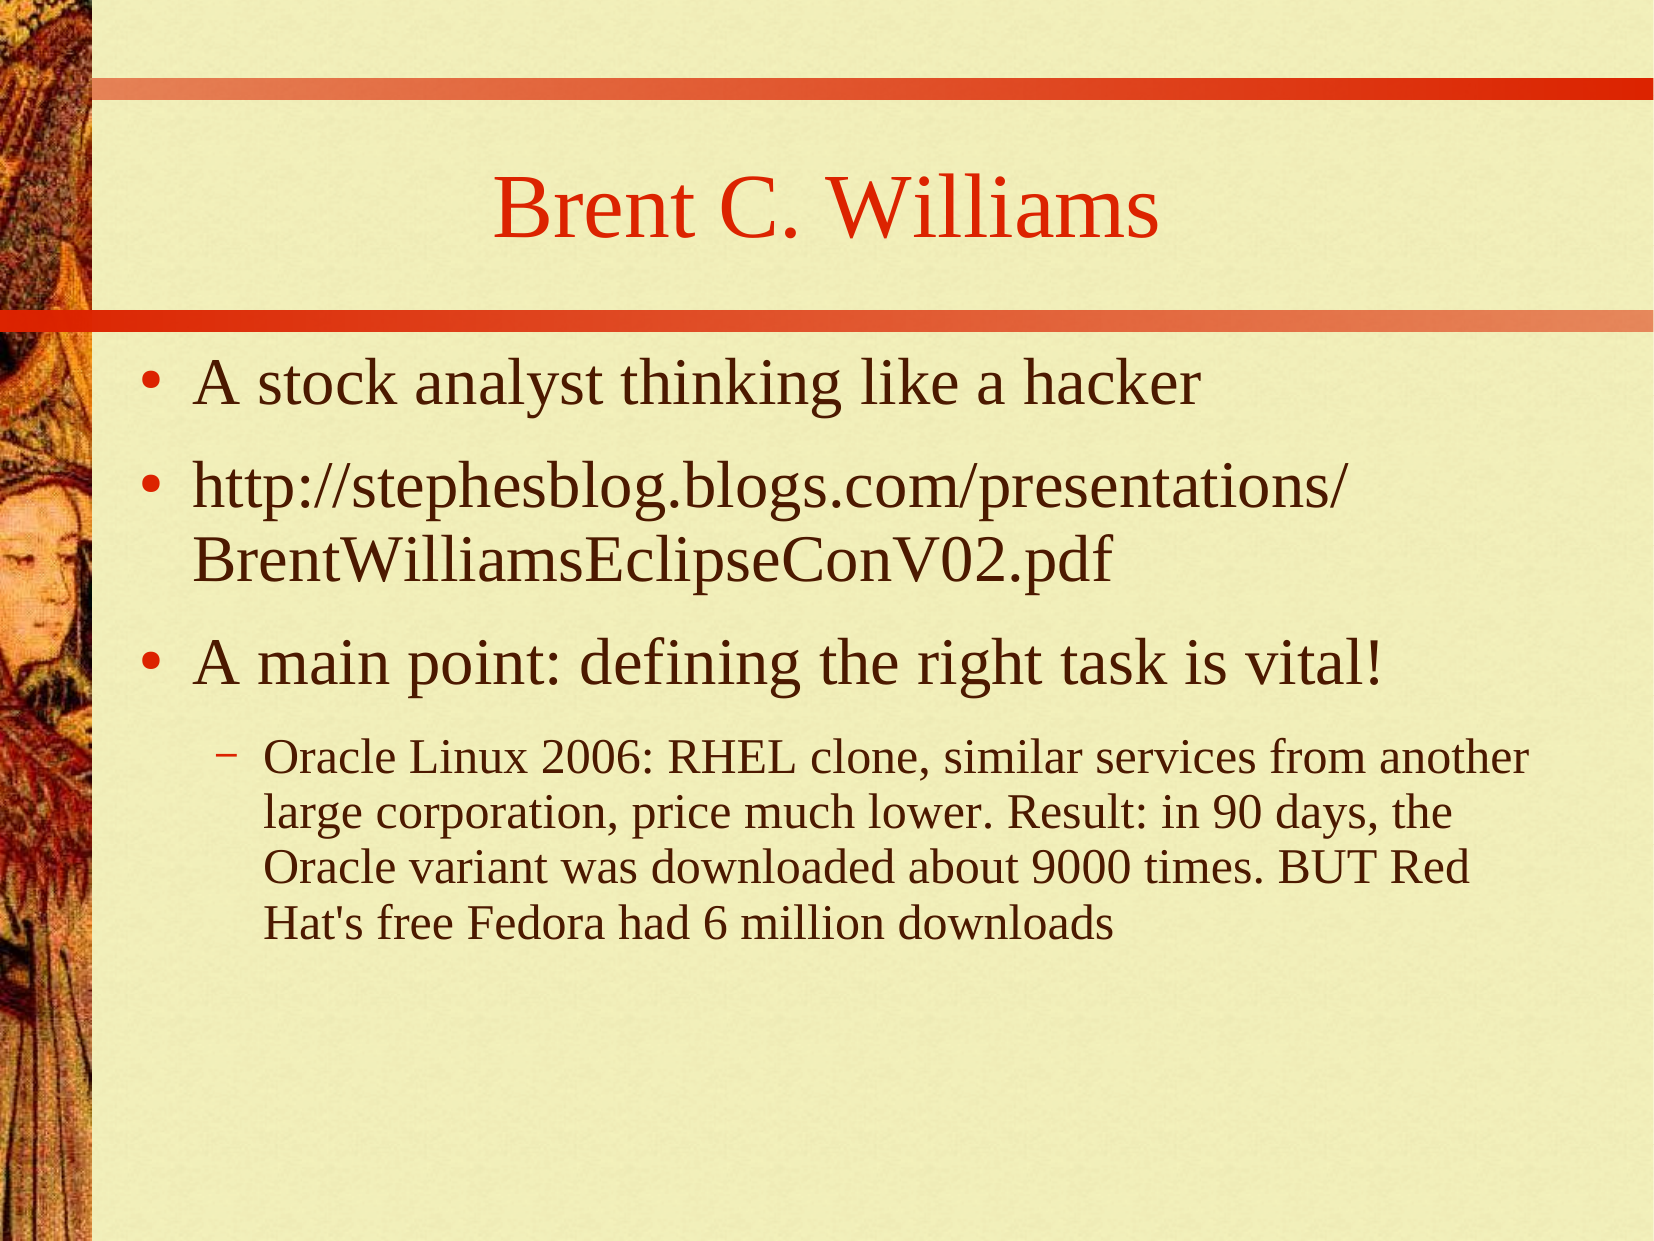

# Brent C. Williams
A stock analyst thinking like a hacker
http://stephesblog.blogs.com/presentations/BrentWilliamsEclipseConV02.pdf
A main point: defining the right task is vital!
Oracle Linux 2006: RHEL clone, similar services from another large corporation, price much lower. Result: in 90 days, the Oracle variant was downloaded about 9000 times. BUT Red Hat's free Fedora had 6 million downloads